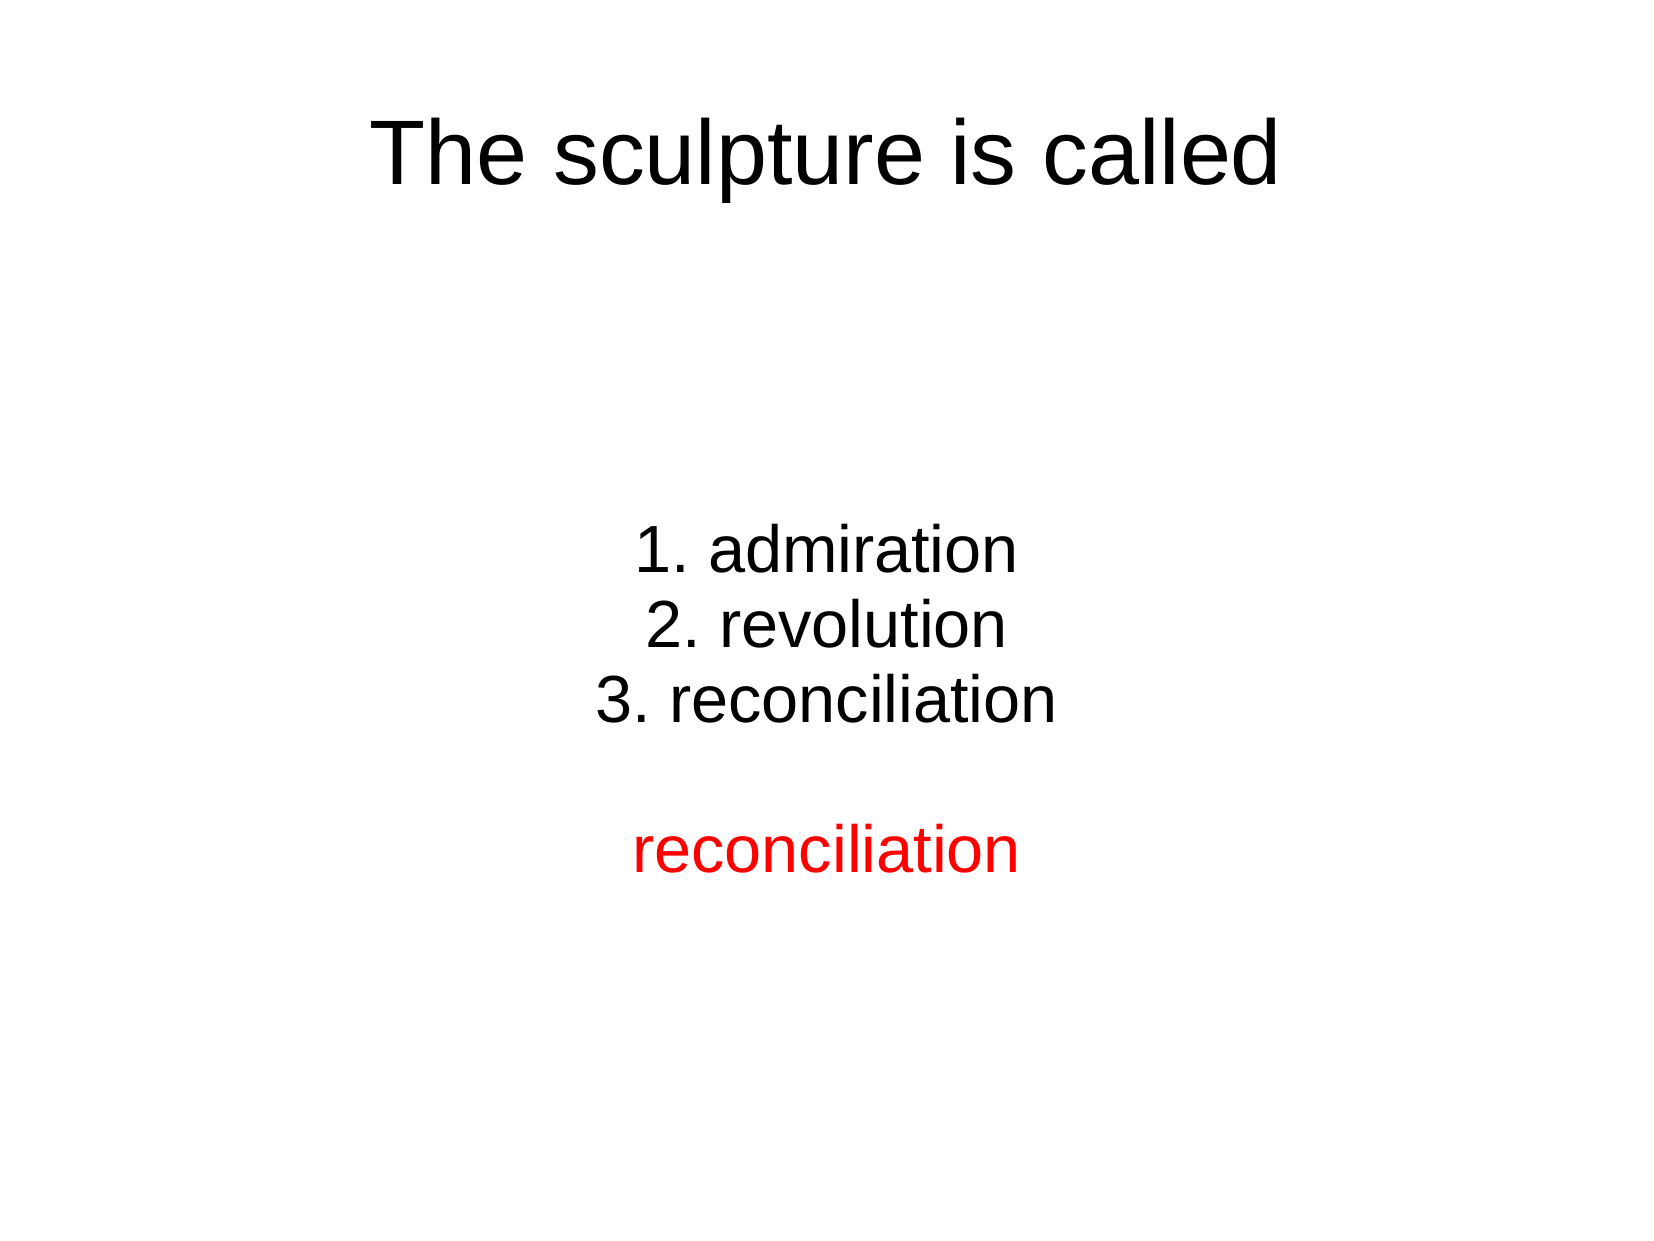

# The sculpture is called
1. admiration
2. revolution
3. reconciliation
reconciliation